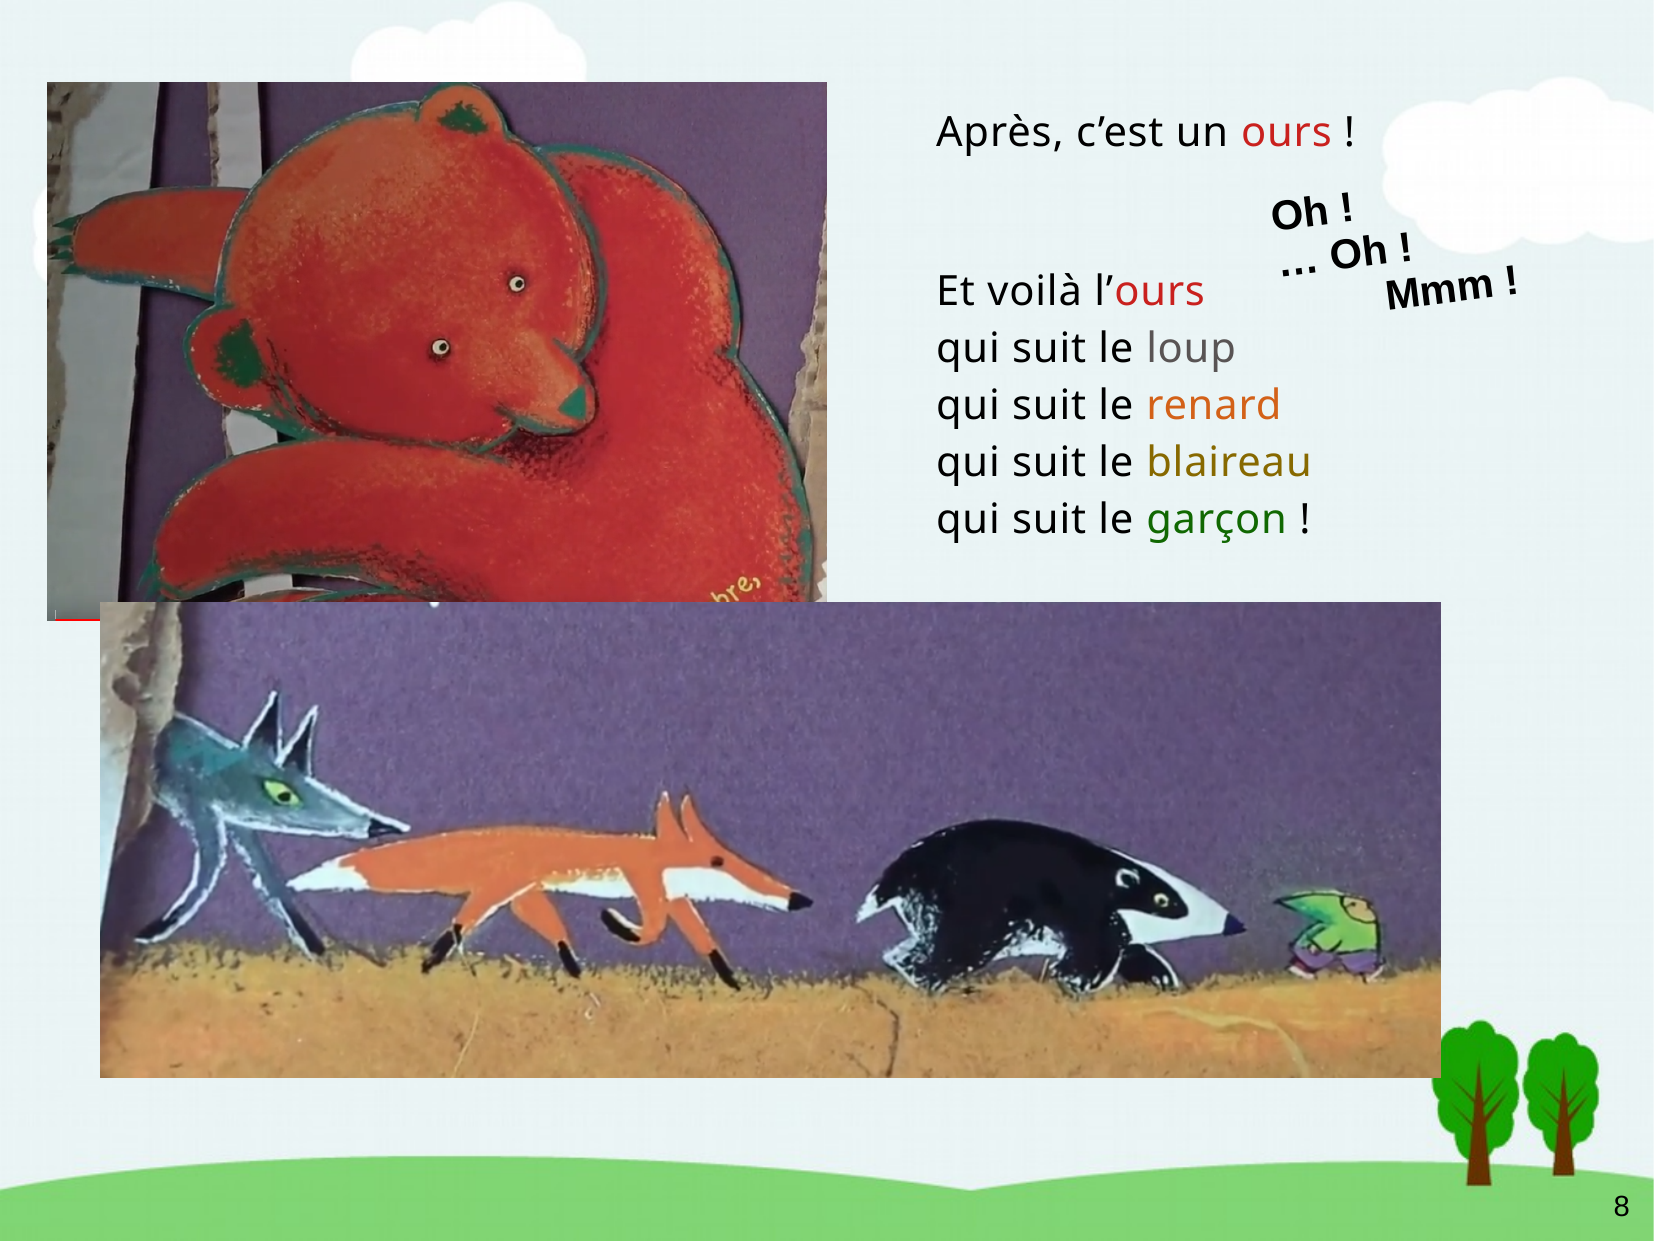

Après, c’est un ours !
Et voilà l’ours
qui suit le loup
qui suit le renard
qui suit le blaireau
qui suit le garçon !
Oh !
… Oh ! Mmm !
8